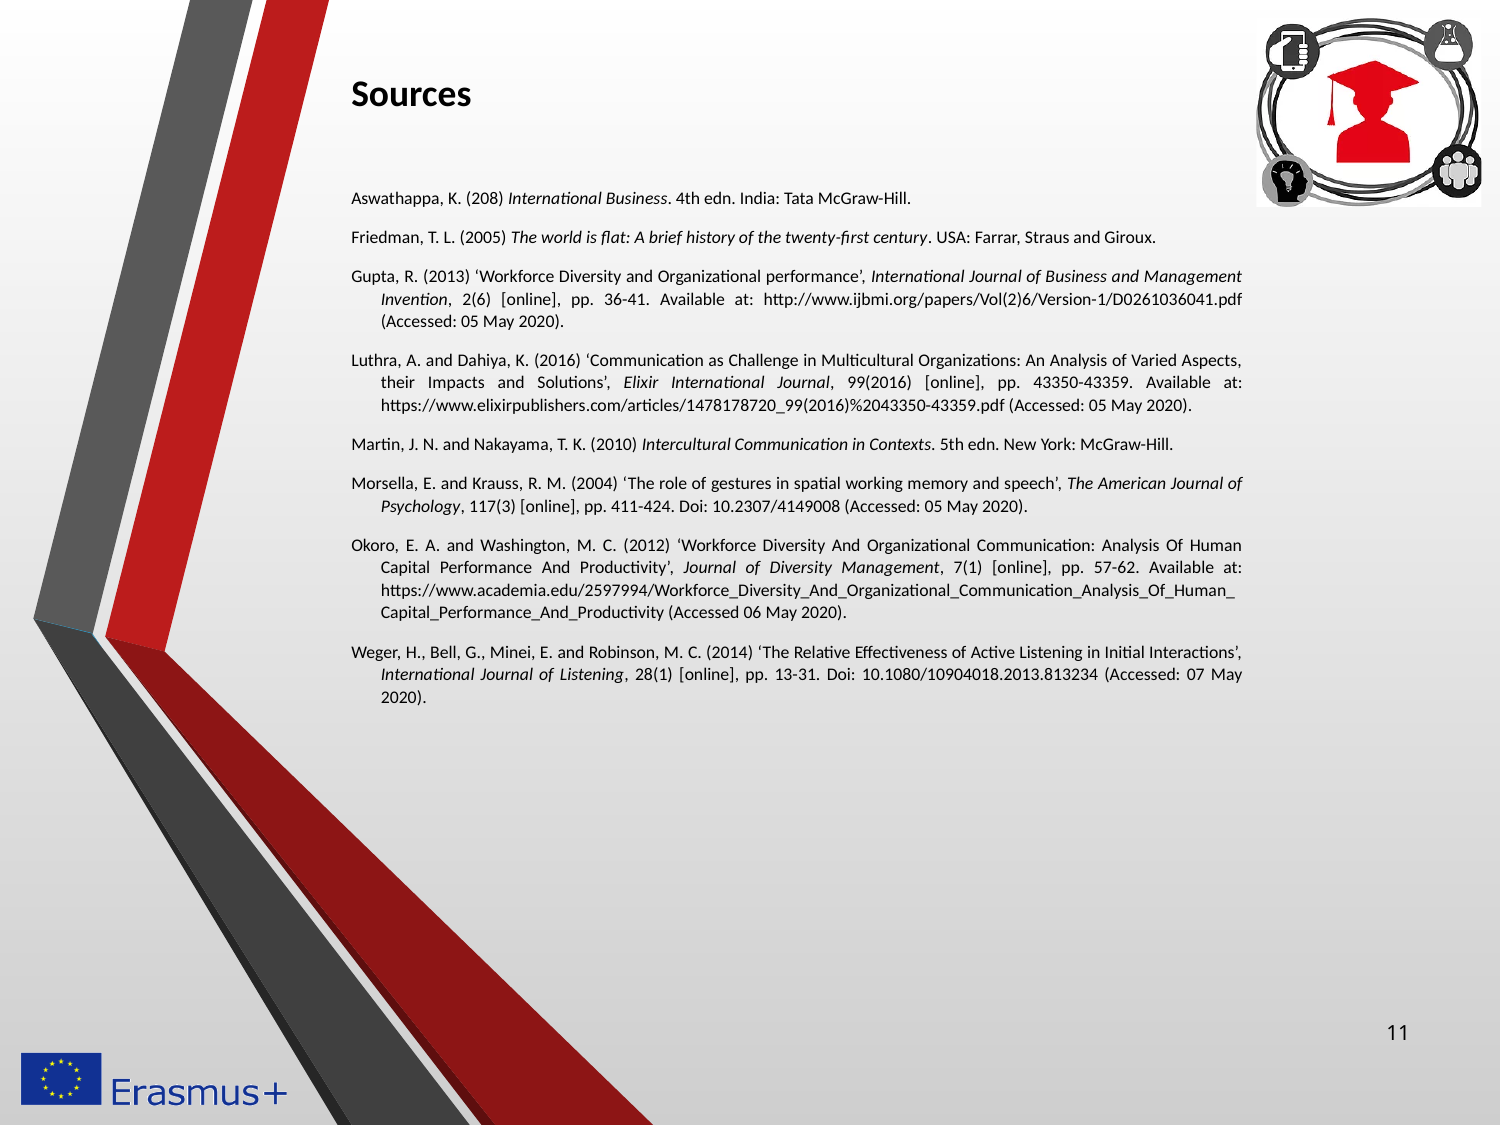

Sources
Aswathappa, K. (208) International Business. 4th edn. India: Tata McGraw-Hill.
Friedman, T. L. (2005) The world is flat: A brief history of the twenty-first century. USA: Farrar, Straus and Giroux.
Gupta, R. (2013) ‘Workforce Diversity and Organizational performance’, International Journal of Business and Management Invention, 2(6) [online], pp. 36-41. Available at: http://www.ijbmi.org/papers/Vol(2)6/Version-1/D0261036041.pdf (Accessed: 05 May 2020).
Luthra, A. and Dahiya, K. (2016) ‘Communication as Challenge in Multicultural Organizations: An Analysis of Varied Aspects, their Impacts and Solutions’, Elixir International Journal, 99(2016) [online], pp. 43350-43359. Available at: https://www.elixirpublishers.com/articles/1478178720_99(2016)%2043350-43359.pdf (Accessed: 05 May 2020).
Martin, J. N. and Nakayama, T. K. (2010) Intercultural Communication in Contexts. 5th edn. New York: McGraw-Hill.
Morsella, E. and Krauss, R. M. (2004) ‘The role of gestures in spatial working memory and speech’, The American Journal of Psychology, 117(3) [online], pp. 411-424. Doi: 10.2307/4149008 (Accessed: 05 May 2020).
Okoro, E. A. and Washington, M. C. (2012) ‘Workforce Diversity And Organizational Communication: Analysis Of Human Capital Performance And Productivity’, Journal of Diversity Management, 7(1) [online], pp. 57-62. Available at: https://www.academia.edu/2597994/Workforce_Diversity_And_Organizational_Communication_Analysis_Of_Human_Capital_Performance_And_Productivity (Accessed 06 May 2020).
Weger, H., Bell, G., Minei, E. and Robinson, M. C. (2014) ‘The Relative Effectiveness of Active Listening in Initial Interactions’, International Journal of Listening, 28(1) [online], pp. 13-31. Doi: 10.1080/10904018.2013.813234 (Accessed: 07 May 2020).